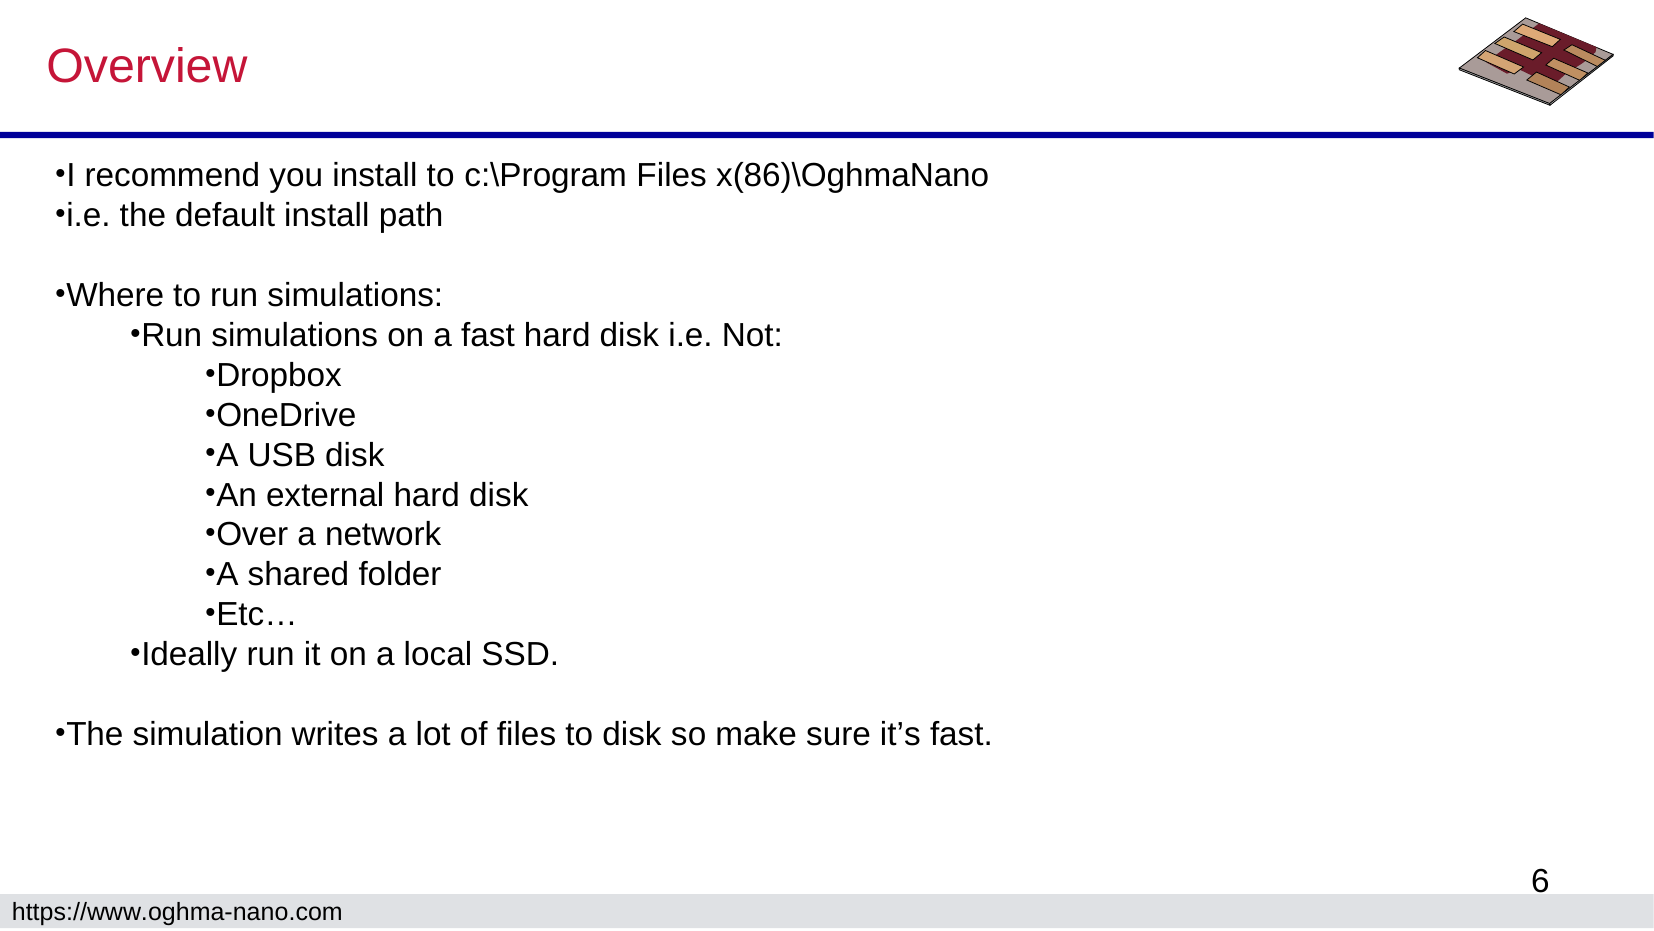

# Overview
I recommend you install to c:\Program Files x(86)\OghmaNano
i.e. the default install path
Where to run simulations:
Run simulations on a fast hard disk i.e. Not:
Dropbox
OneDrive
A USB disk
An external hard disk
Over a network
A shared folder
Etc…
Ideally run it on a local SSD.
The simulation writes a lot of files to disk so make sure it’s fast.